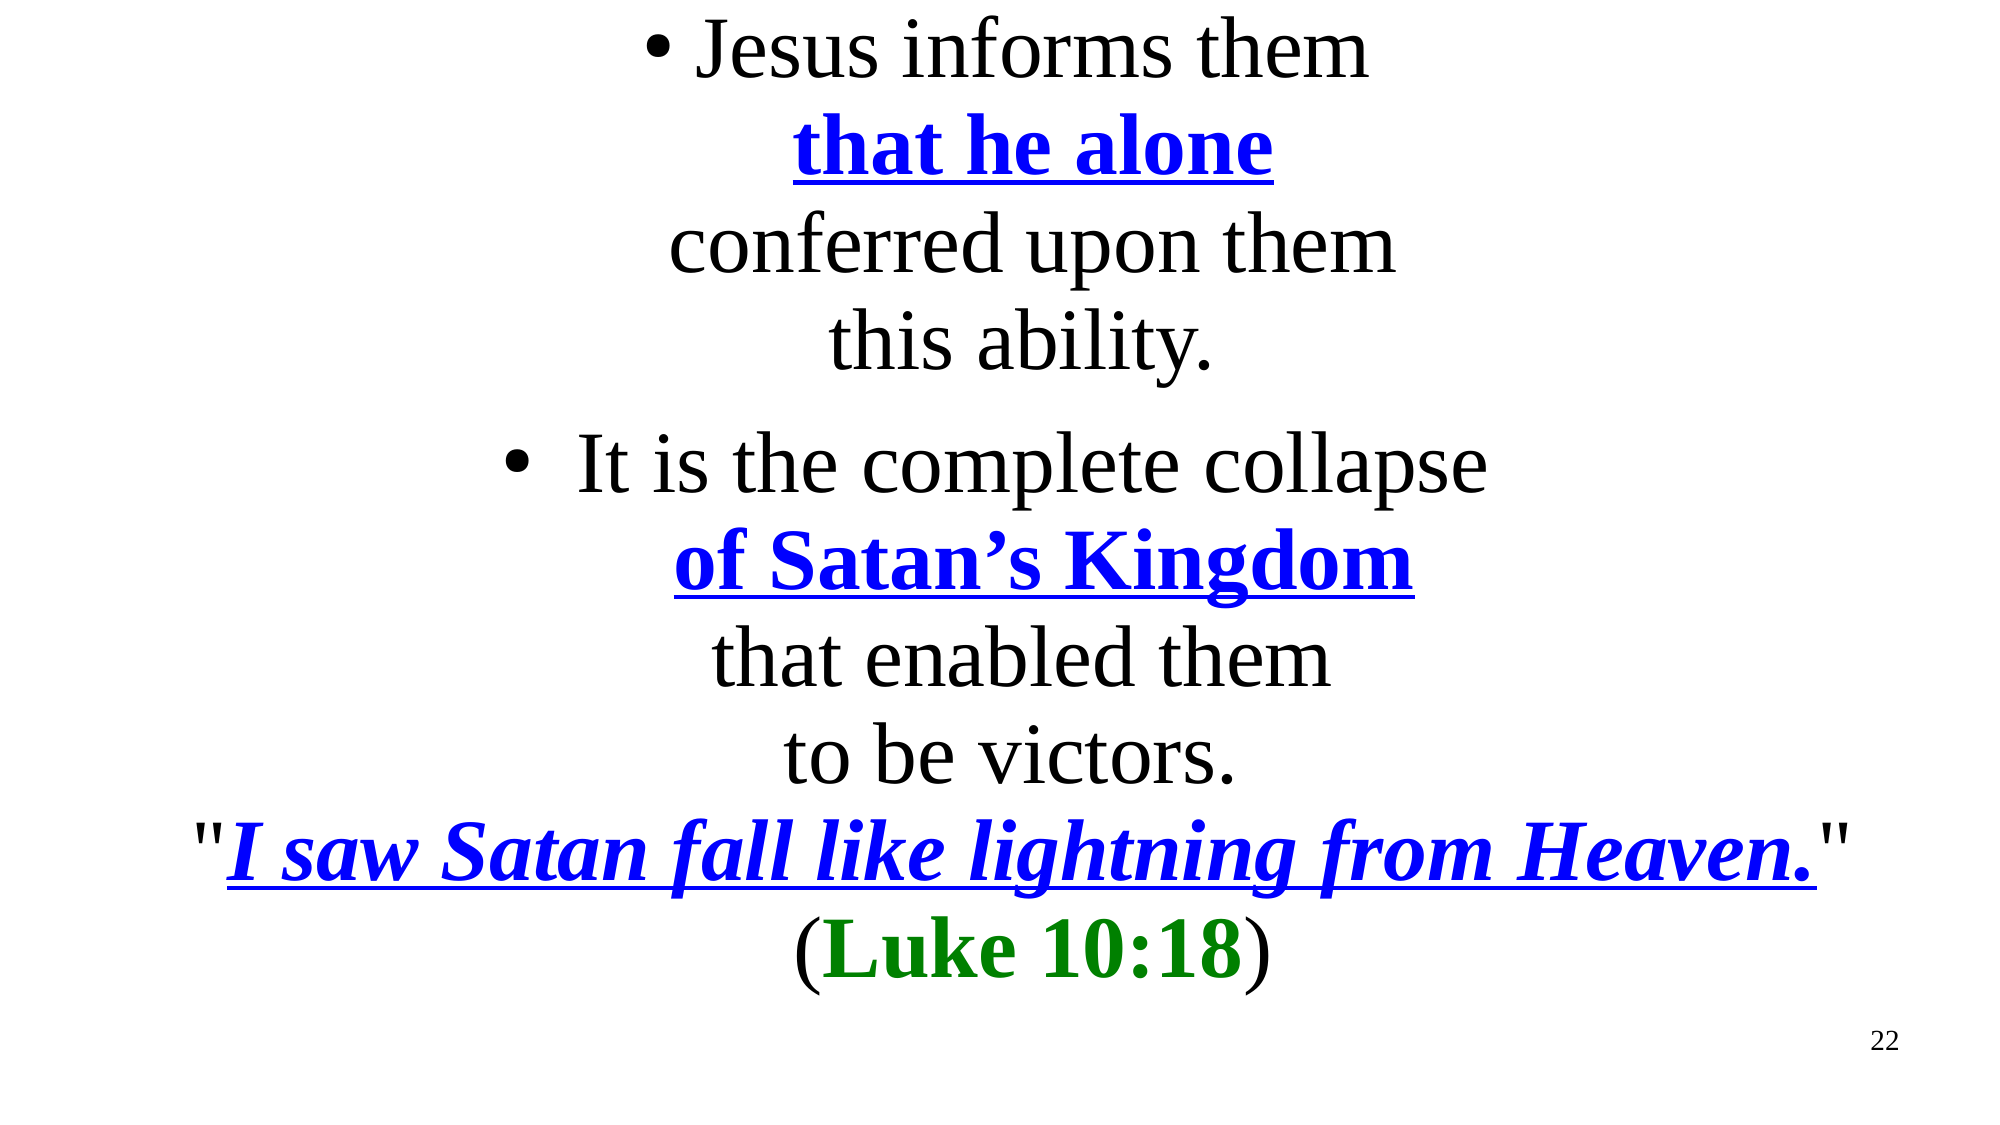

# Jesus informs them that he alone conferred upon them this ability.
 It is the complete collapse
 of Satan’s Kingdom
that enabled them
to be victors.
"I saw Satan fall like lightning from Heaven."
(Luke 10:18)
22